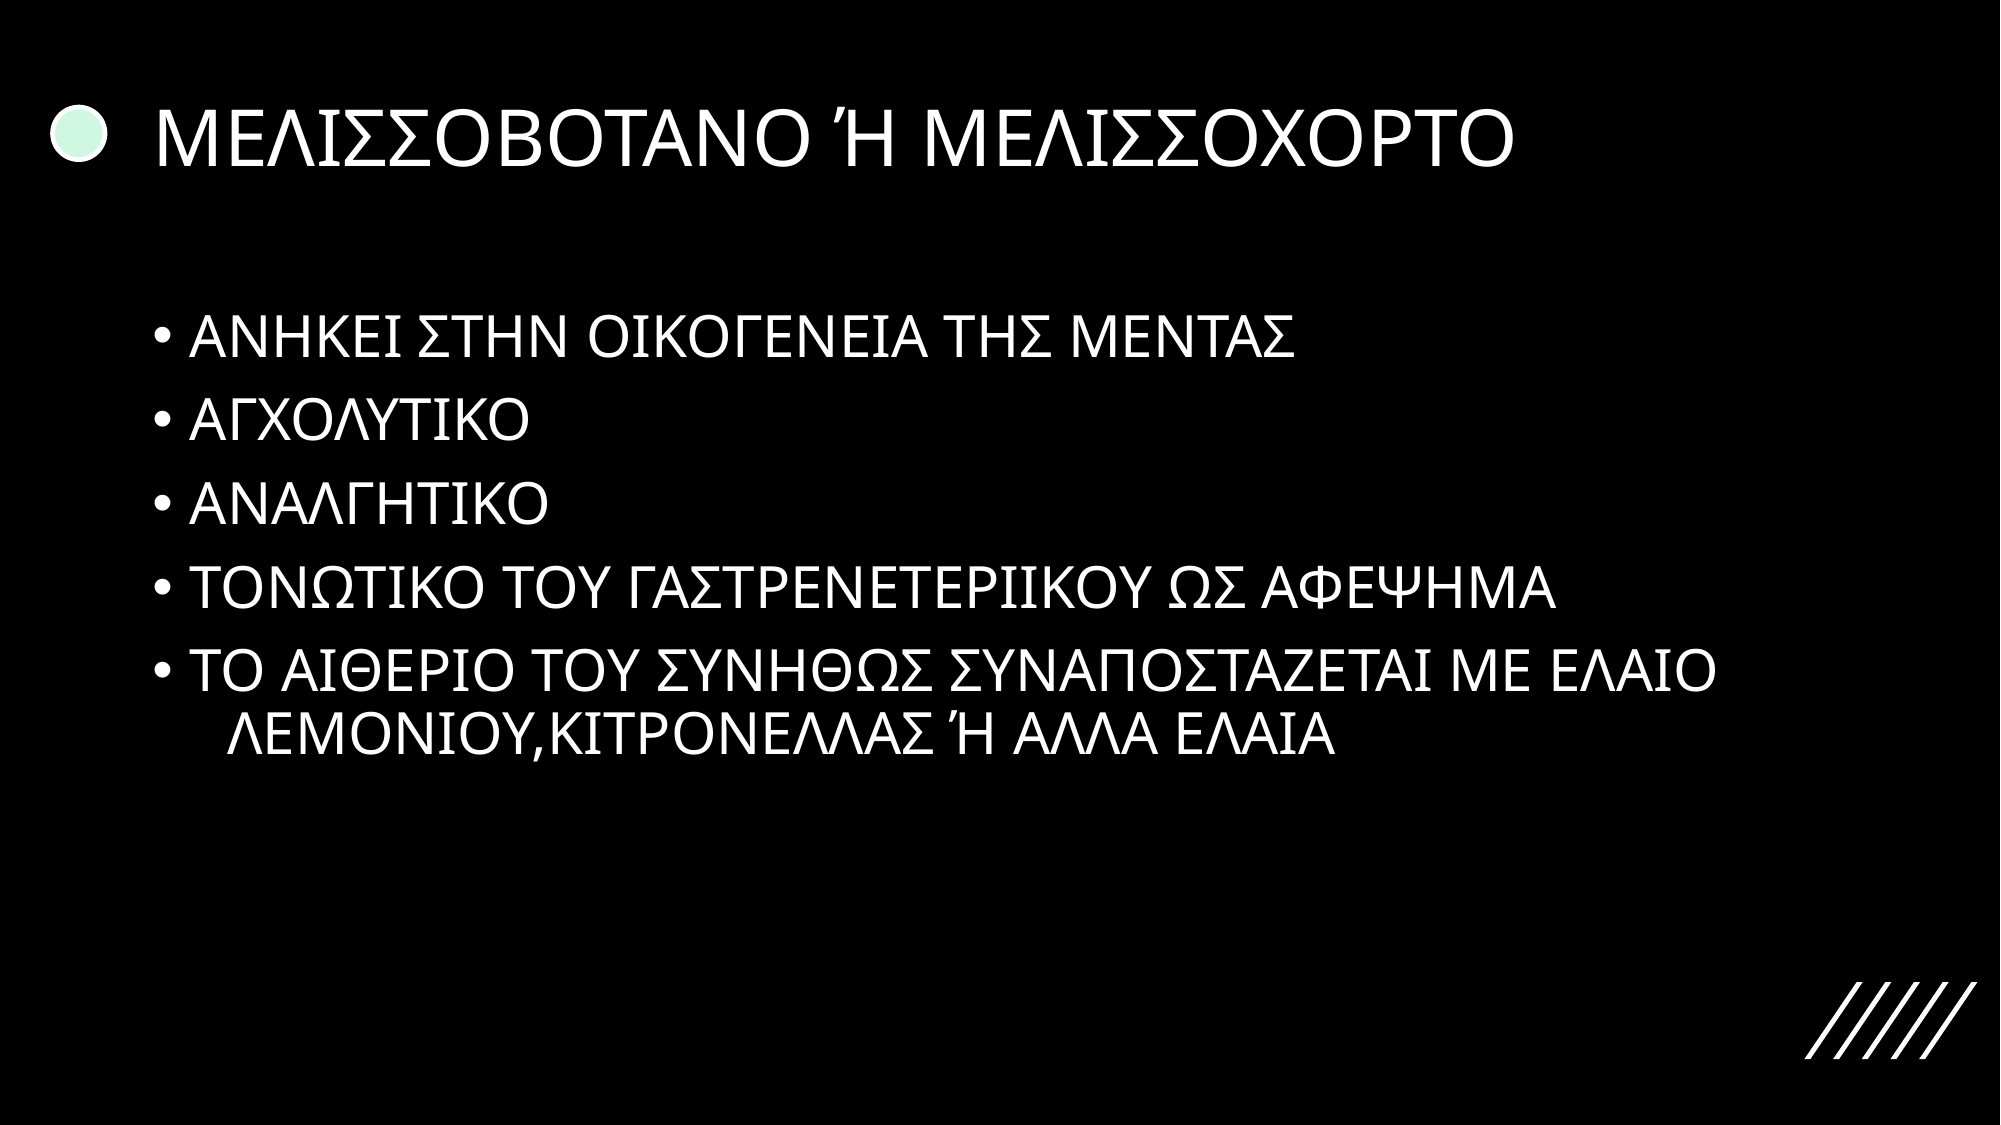

# ΜΕΛΙΣΣΟΒΟΤΑΝΟ Ή ΜΕΛΙΣΣΟΧΟΡΤΟ
ΑΝΗΚΕΙ ΣΤΗΝ ΟΙΚΟΓΕΝΕΙΑ ΤΗΣ ΜΕΝΤΑΣ
ΑΓΧΟΛΥΤΙΚΟ
ΑΝΑΛΓΗΤΙΚΟ
ΤΟΝΩΤΙΚΟ ΤΟΥ ΓΑΣΤΡΕΝΕΤΕΡΙΙΚΟΥ ΩΣ ΑΦΕΨΗΜΑ
ΤΟ ΑΙΘΕΡΙΟ ΤΟΥ ΣΥΝΗΘΩΣ ΣΥΝΑΠΟΣΤΑΖΕΤΑΙ ΜΕ ΕΛΑΙΟ ΛΕΜΟΝΙΟΥ,ΚΙΤΡΟΝΕΛΛΑΣ Ή ΑΛΛΑ ΕΛΑΙΑ